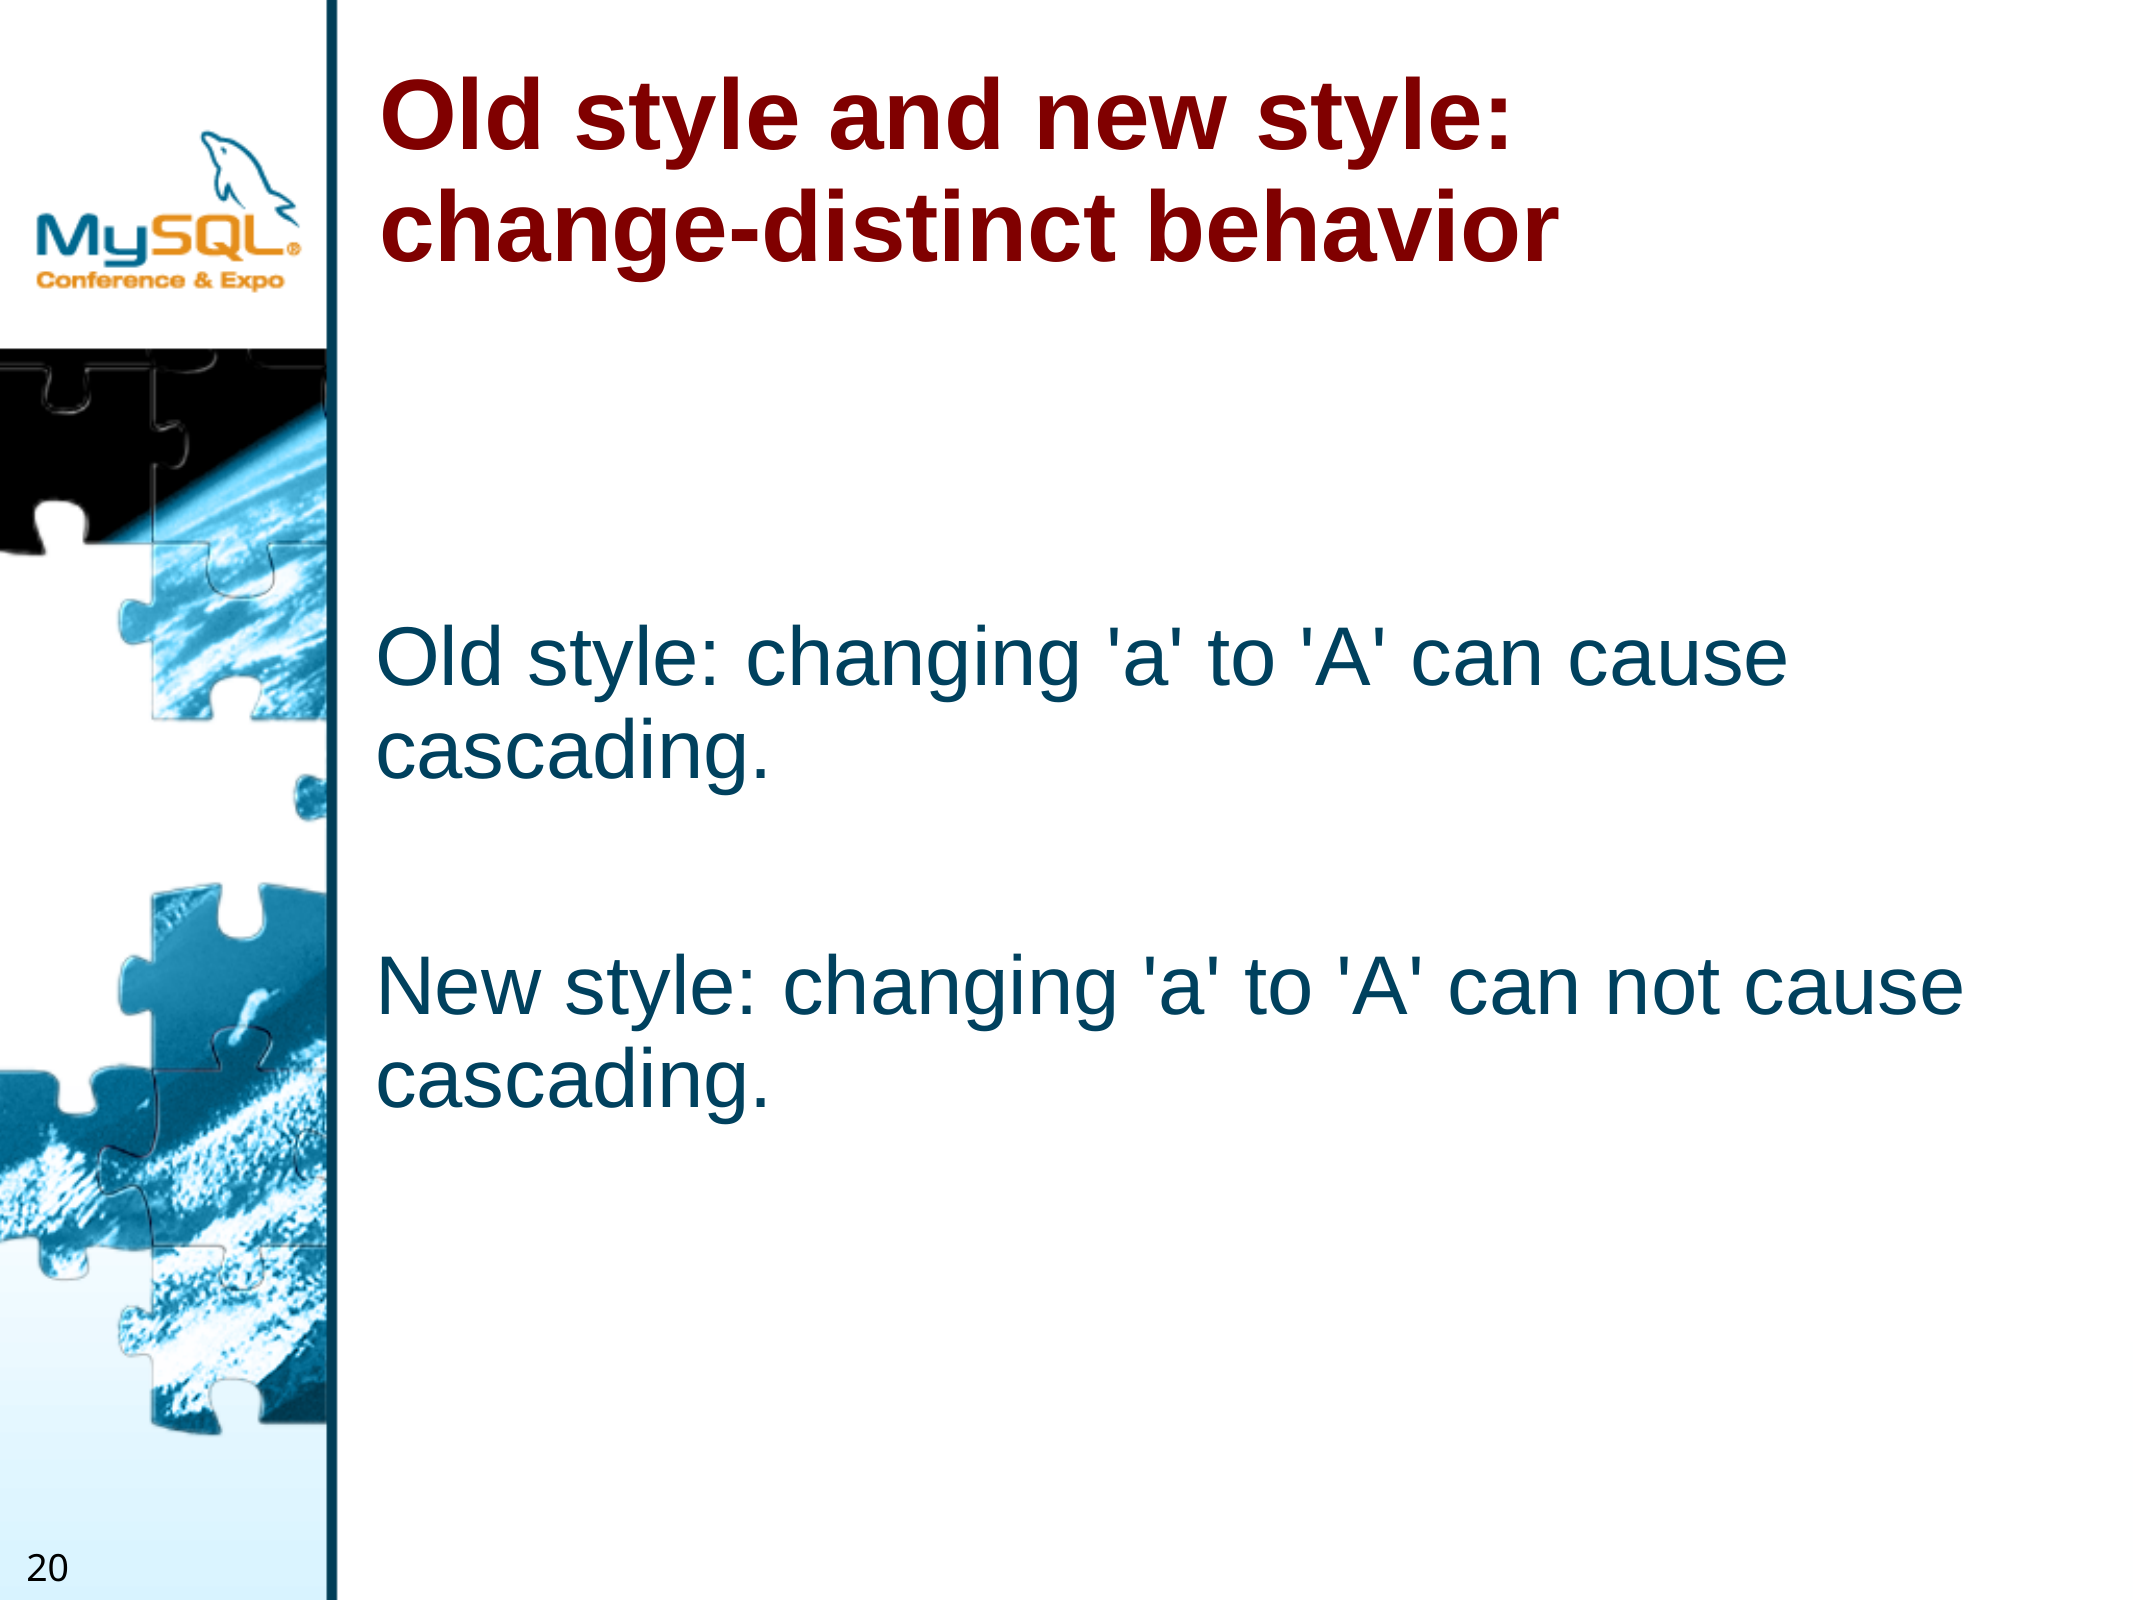

# Old style and new style: change-distinct behavior
Old style: changing 'a' to 'A' can cause cascading.
New style: changing 'a' to 'A' can not cause cascading.